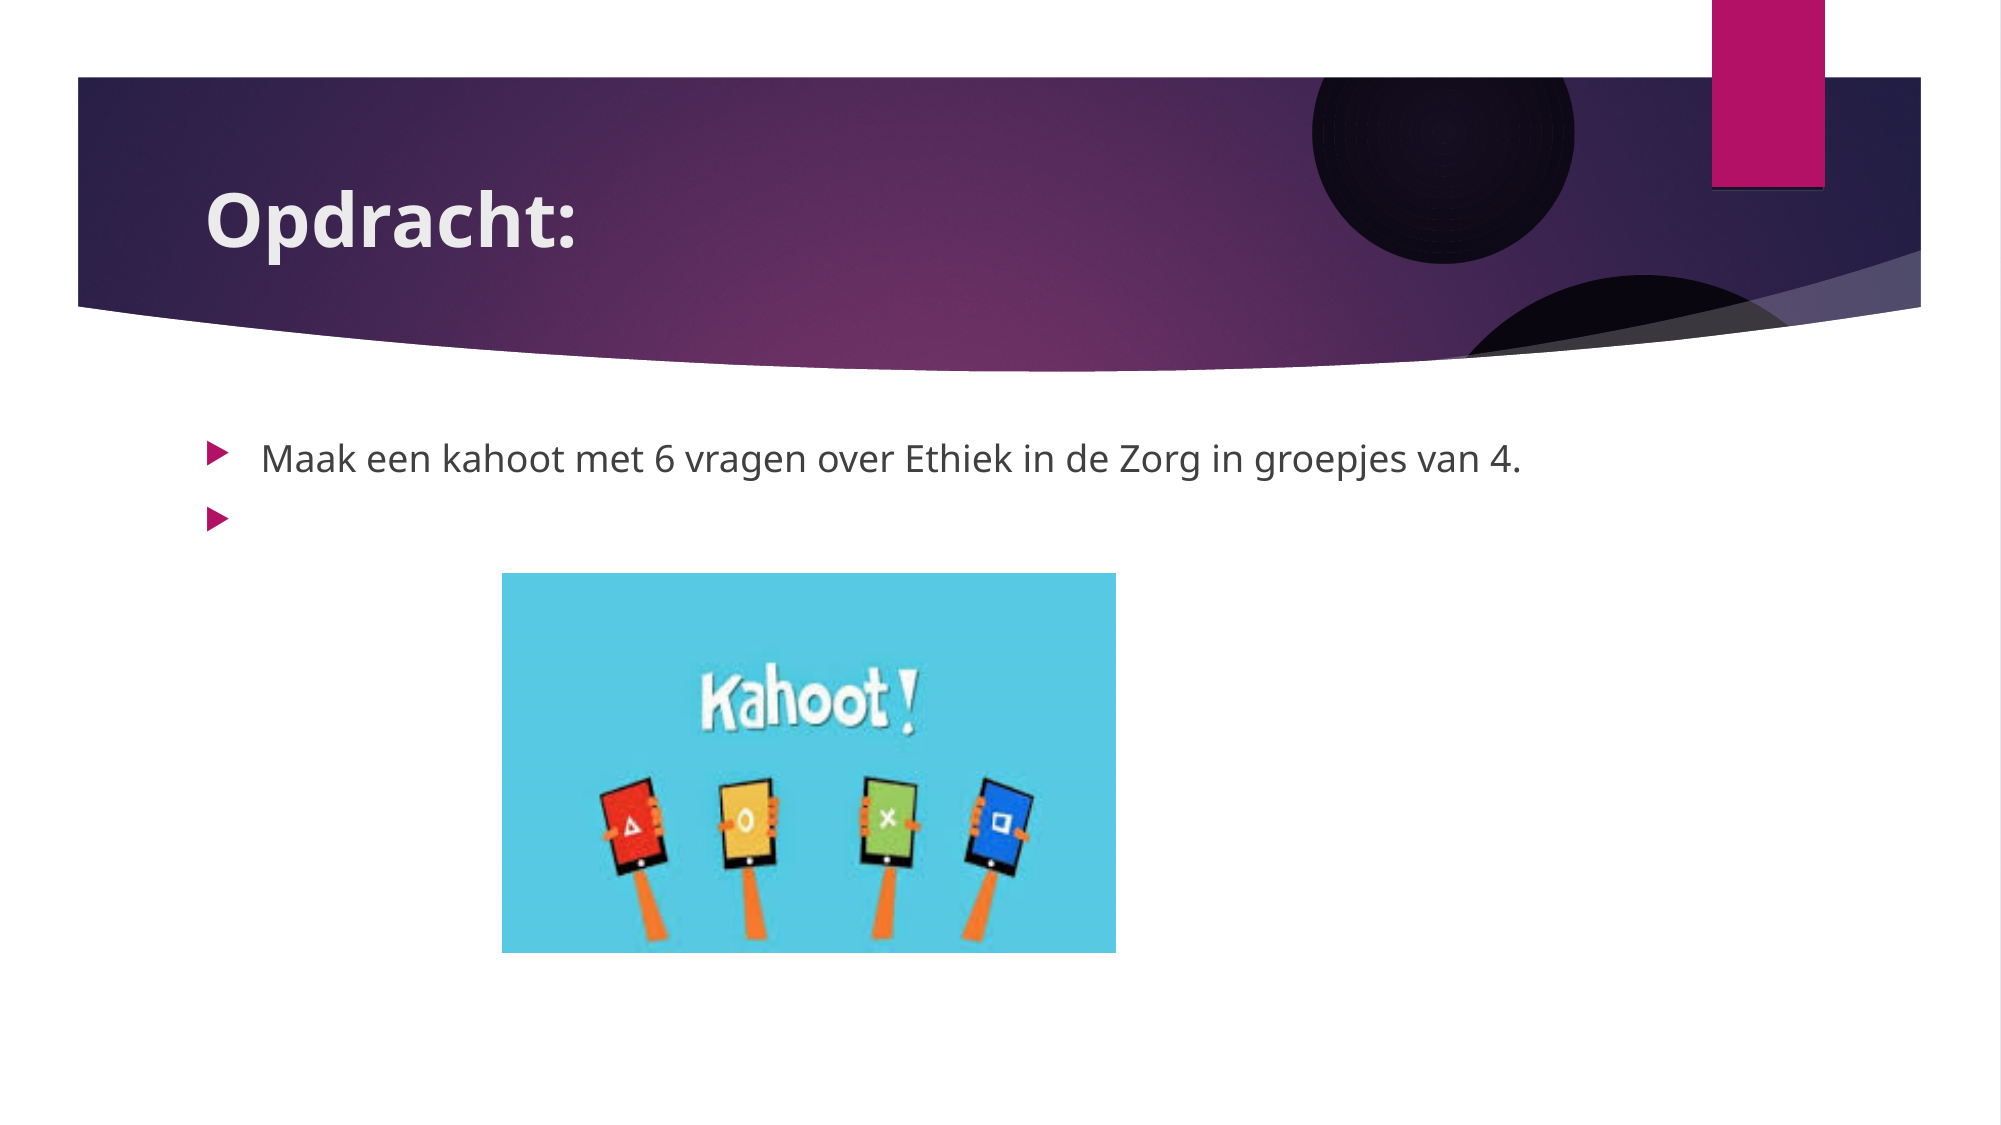

# Opdracht:
Maak een kahoot met 6 vragen over Ethiek in de Zorg in groepjes van 4.